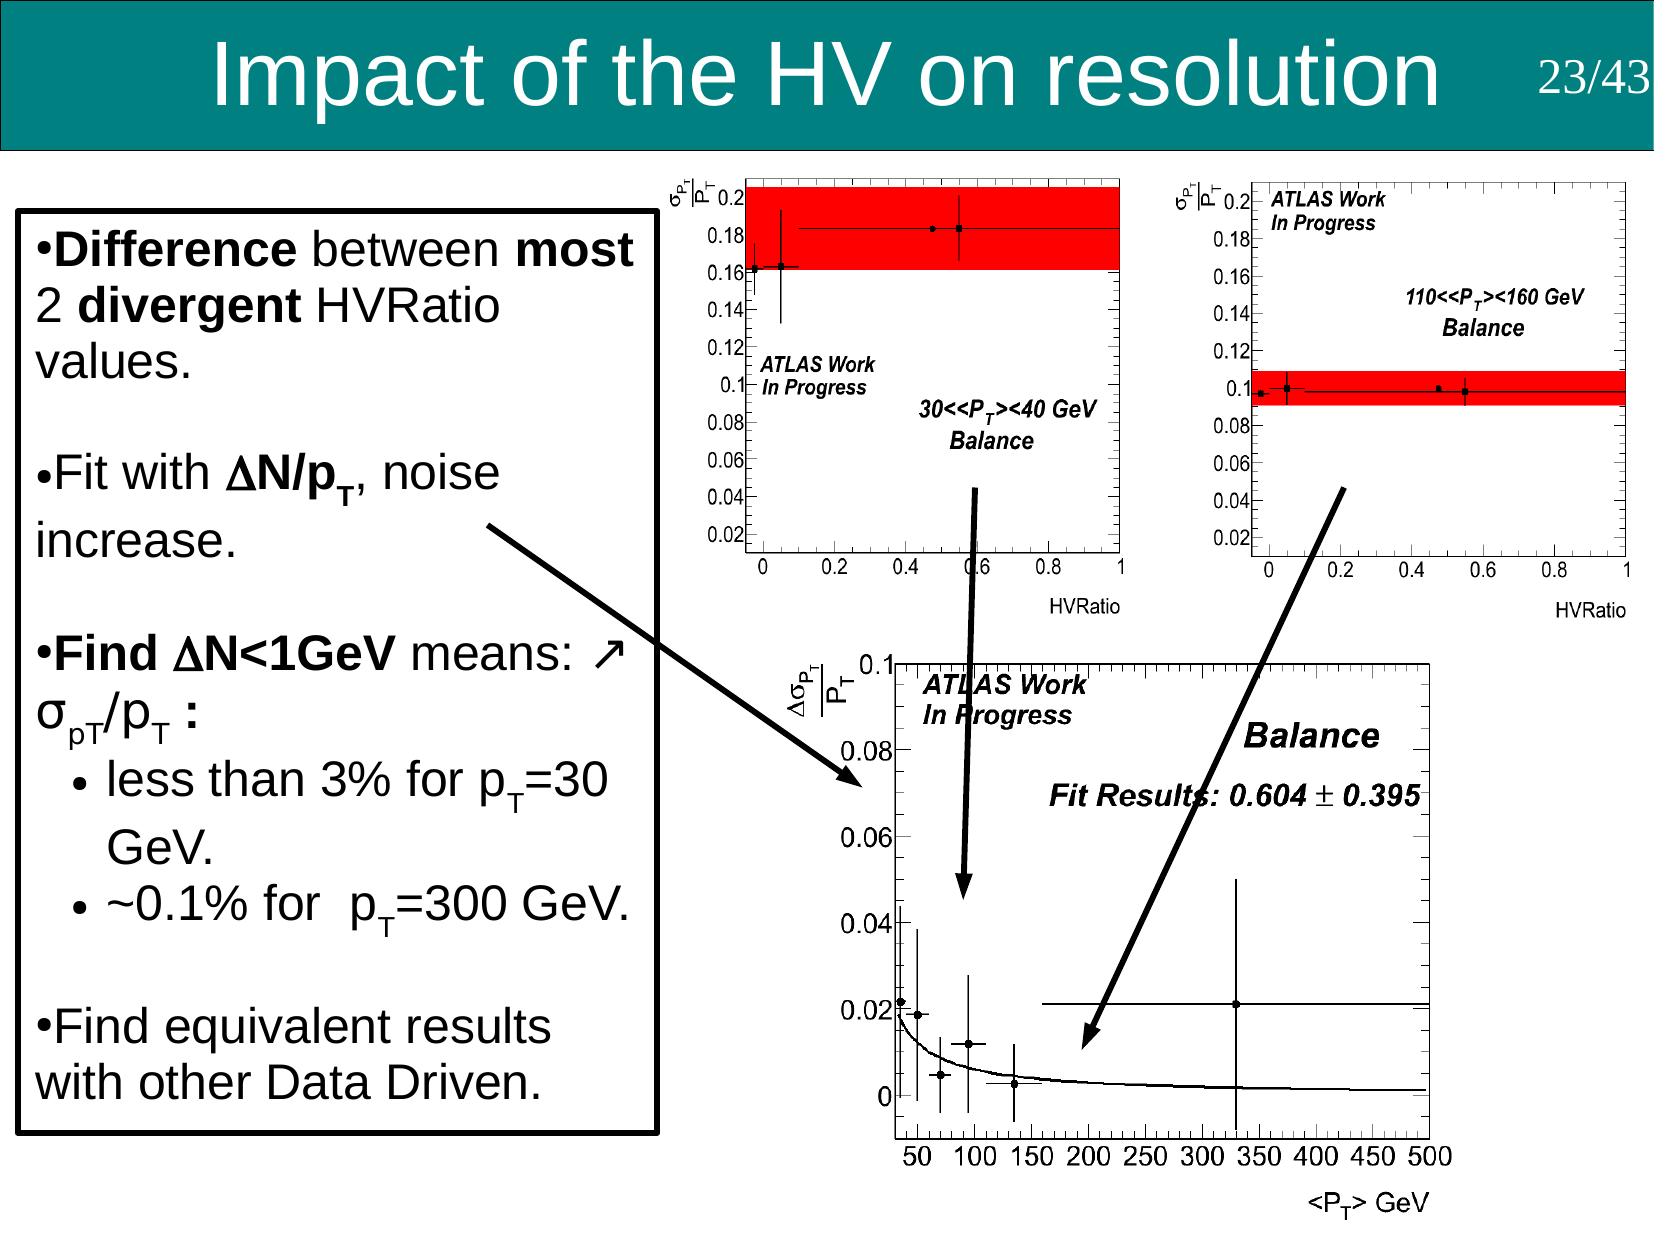

# Impact of the HV on resolution
23
Difference between most 2 divergent HVRatio values.
Fit with DN/pT, noise increase.
Find DN<1GeV means: ↗ σpT/pT :
less than 3% for pT=30 GeV.
~0.1% for pT=300 GeV.
Find equivalent results with other Data Driven.